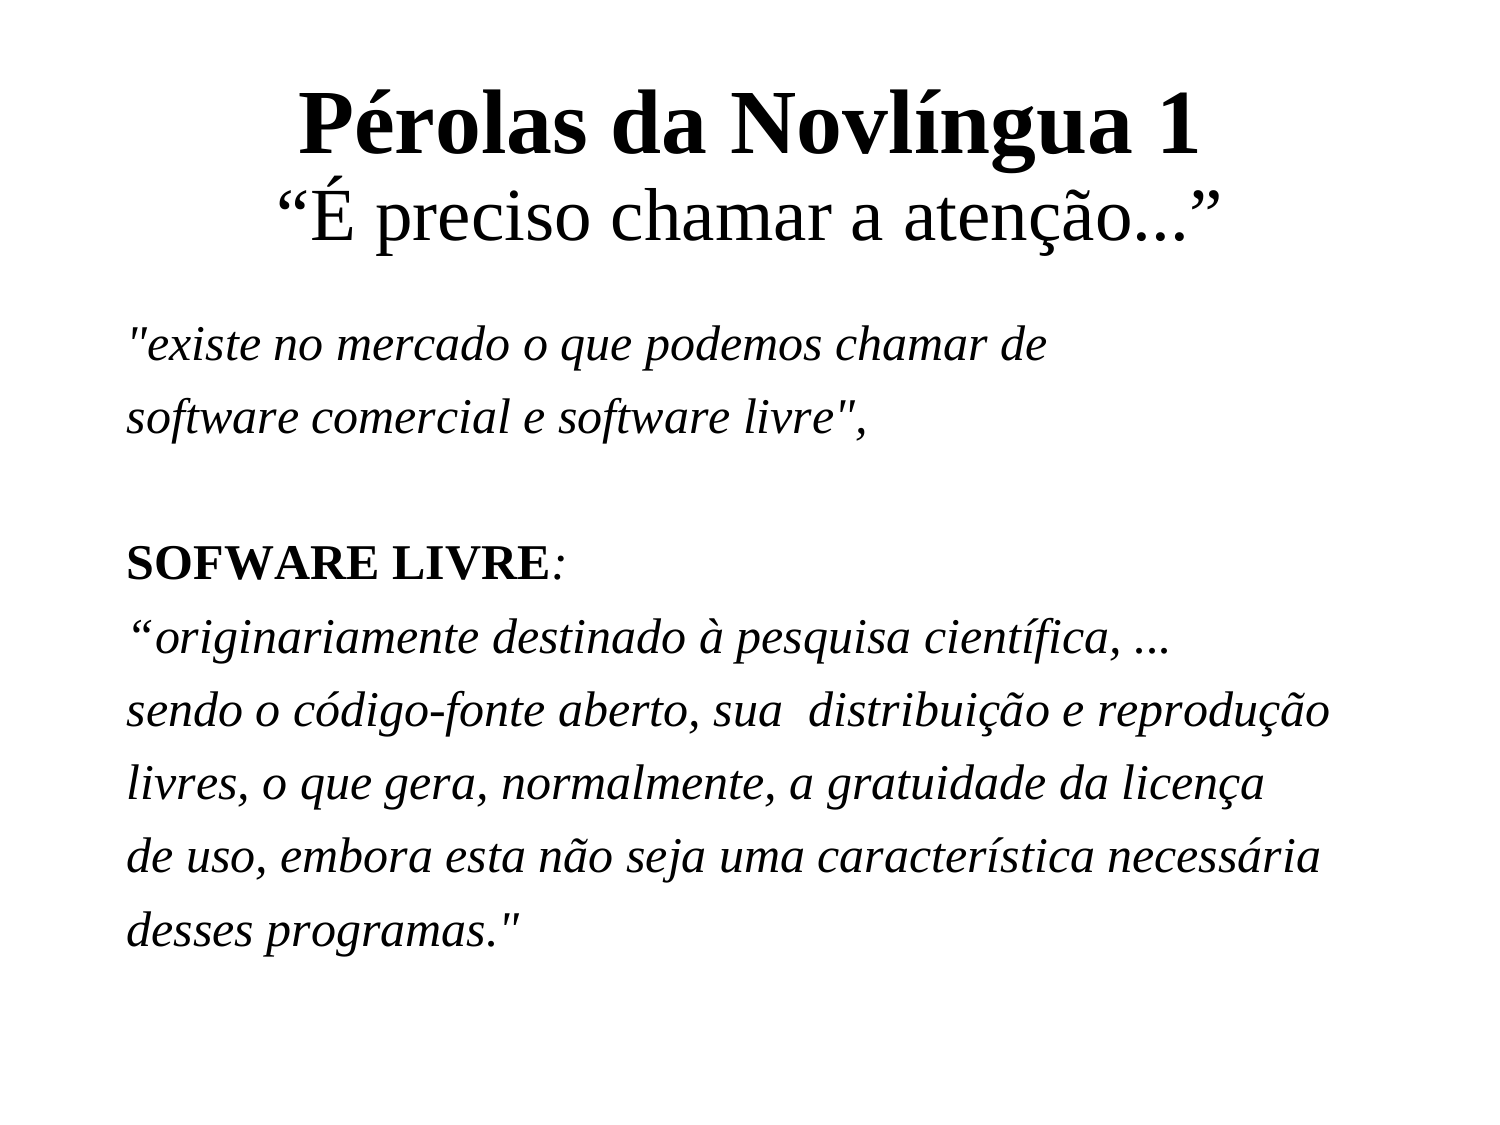

# Pérolas da Novlíngua 1 “É preciso chamar a atenção...”
"existe no mercado o que podemos chamar de
software comercial e software livre",
SOFWARE LIVRE:
“originariamente destinado à pesquisa científica, ...
sendo o código-fonte aberto, sua distribuição e reprodução
livres, o que gera, normalmente, a gratuidade da licença
de uso, embora esta não seja uma característica necessária
desses programas."